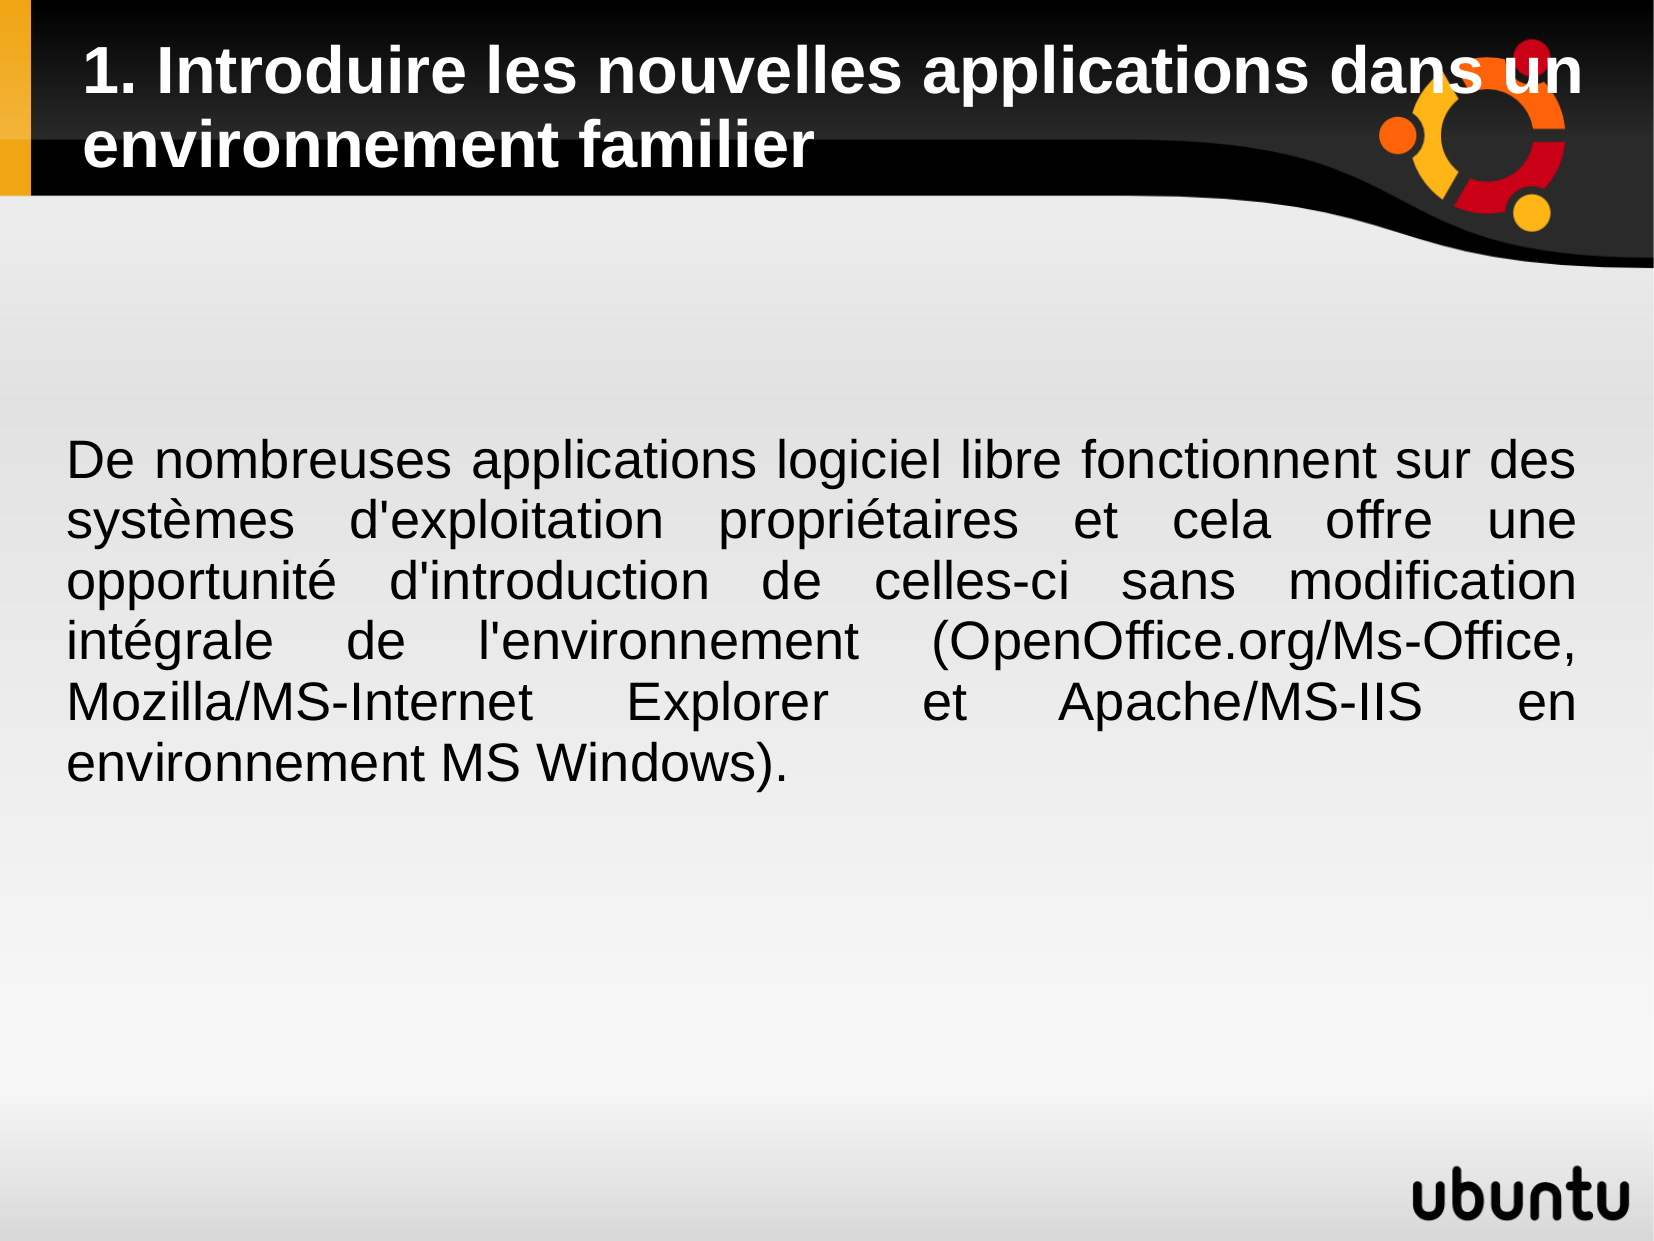

# 1. Introduire les nouvelles applications dans un environnement familier
De nombreuses applications logiciel libre fonctionnent sur des systèmes d'exploitation propriétaires et cela offre une opportunité d'introduction de celles-ci sans modification intégrale de l'environnement (OpenOffice.org/Ms-Office, Mozilla/MS-Internet Explorer et Apache/MS-IIS en environnement MS Windows).